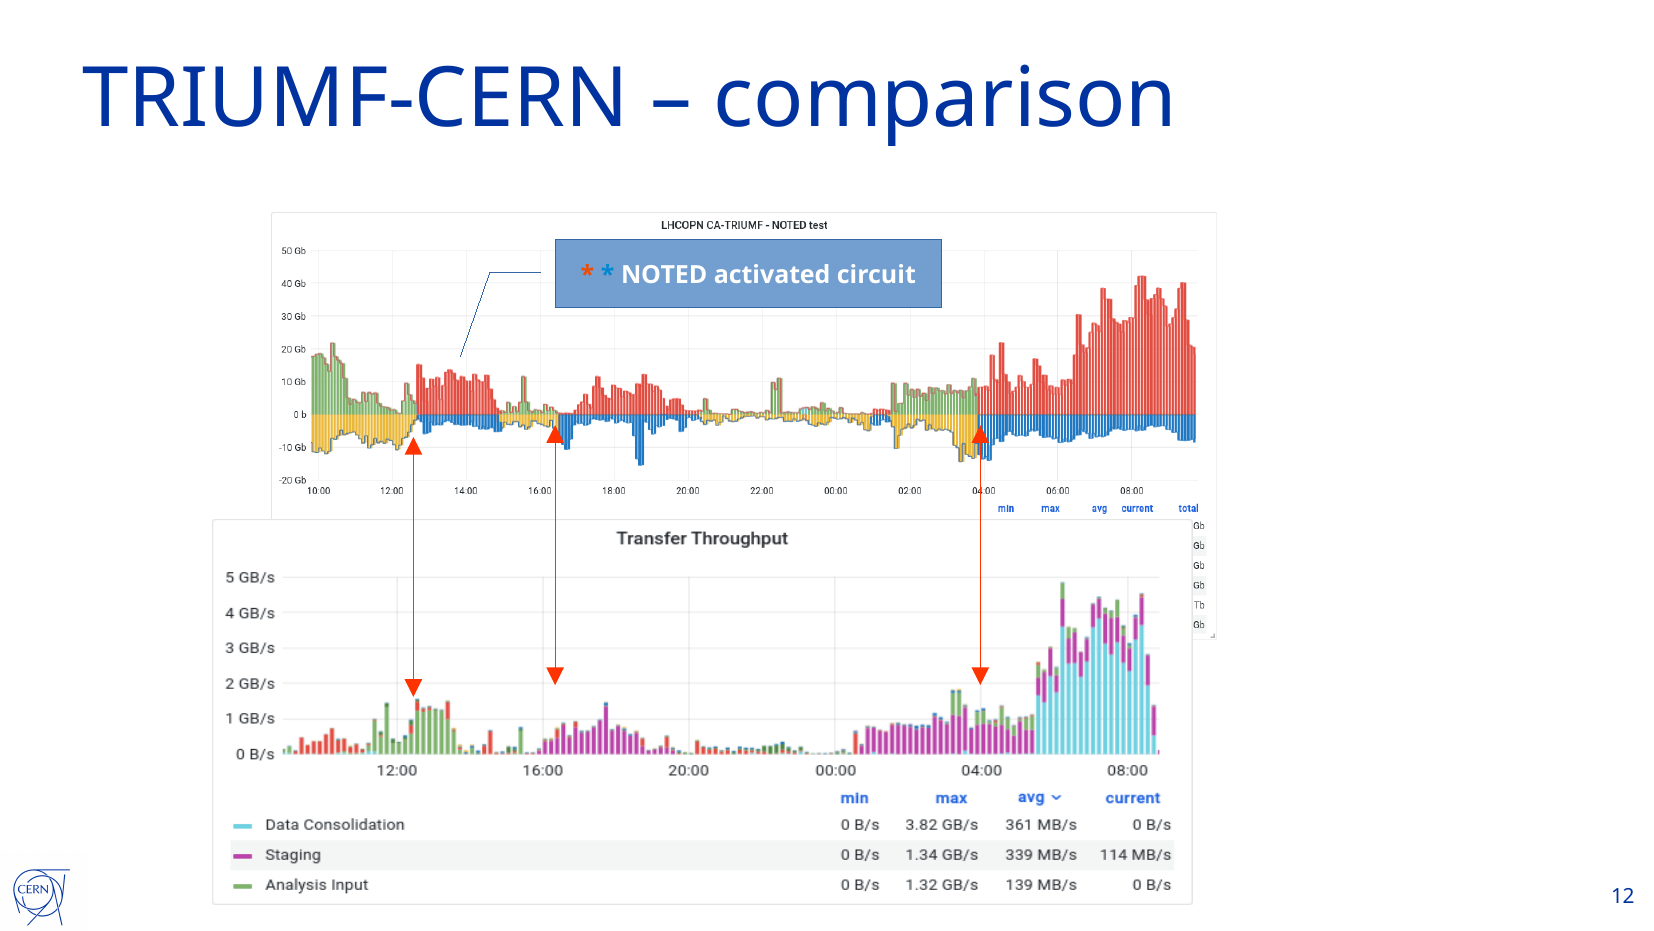

# TRIUMF-CERN – comparison
* * NOTED activated circuit